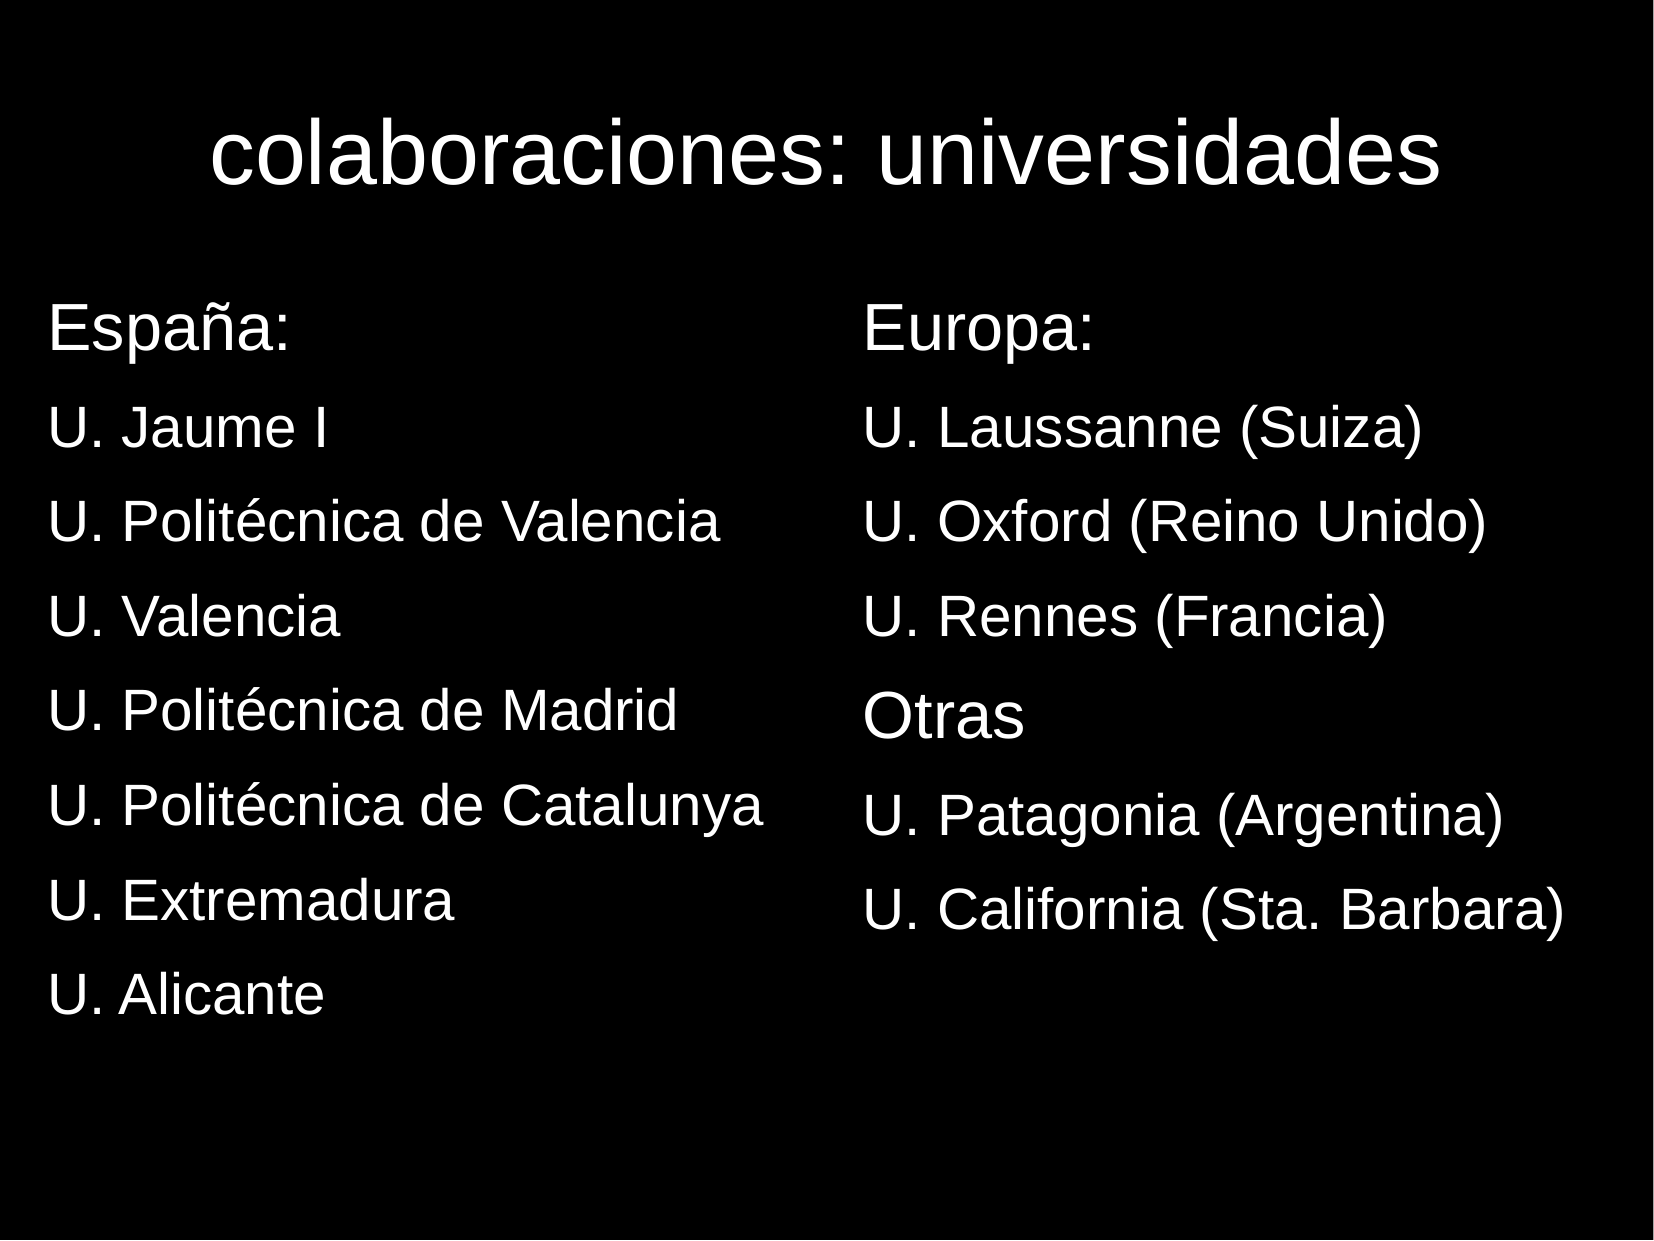

# colaboraciones: universidades
España:
U. Jaume I
U. Politécnica de Valencia
U. Valencia
U. Politécnica de Madrid
U. Politécnica de Catalunya
U. Extremadura
U. Alicante
Europa:
U. Laussanne (Suiza)
U. Oxford (Reino Unido)
U. Rennes (Francia)
Otras
U. Patagonia (Argentina)
U. California (Sta. Barbara)